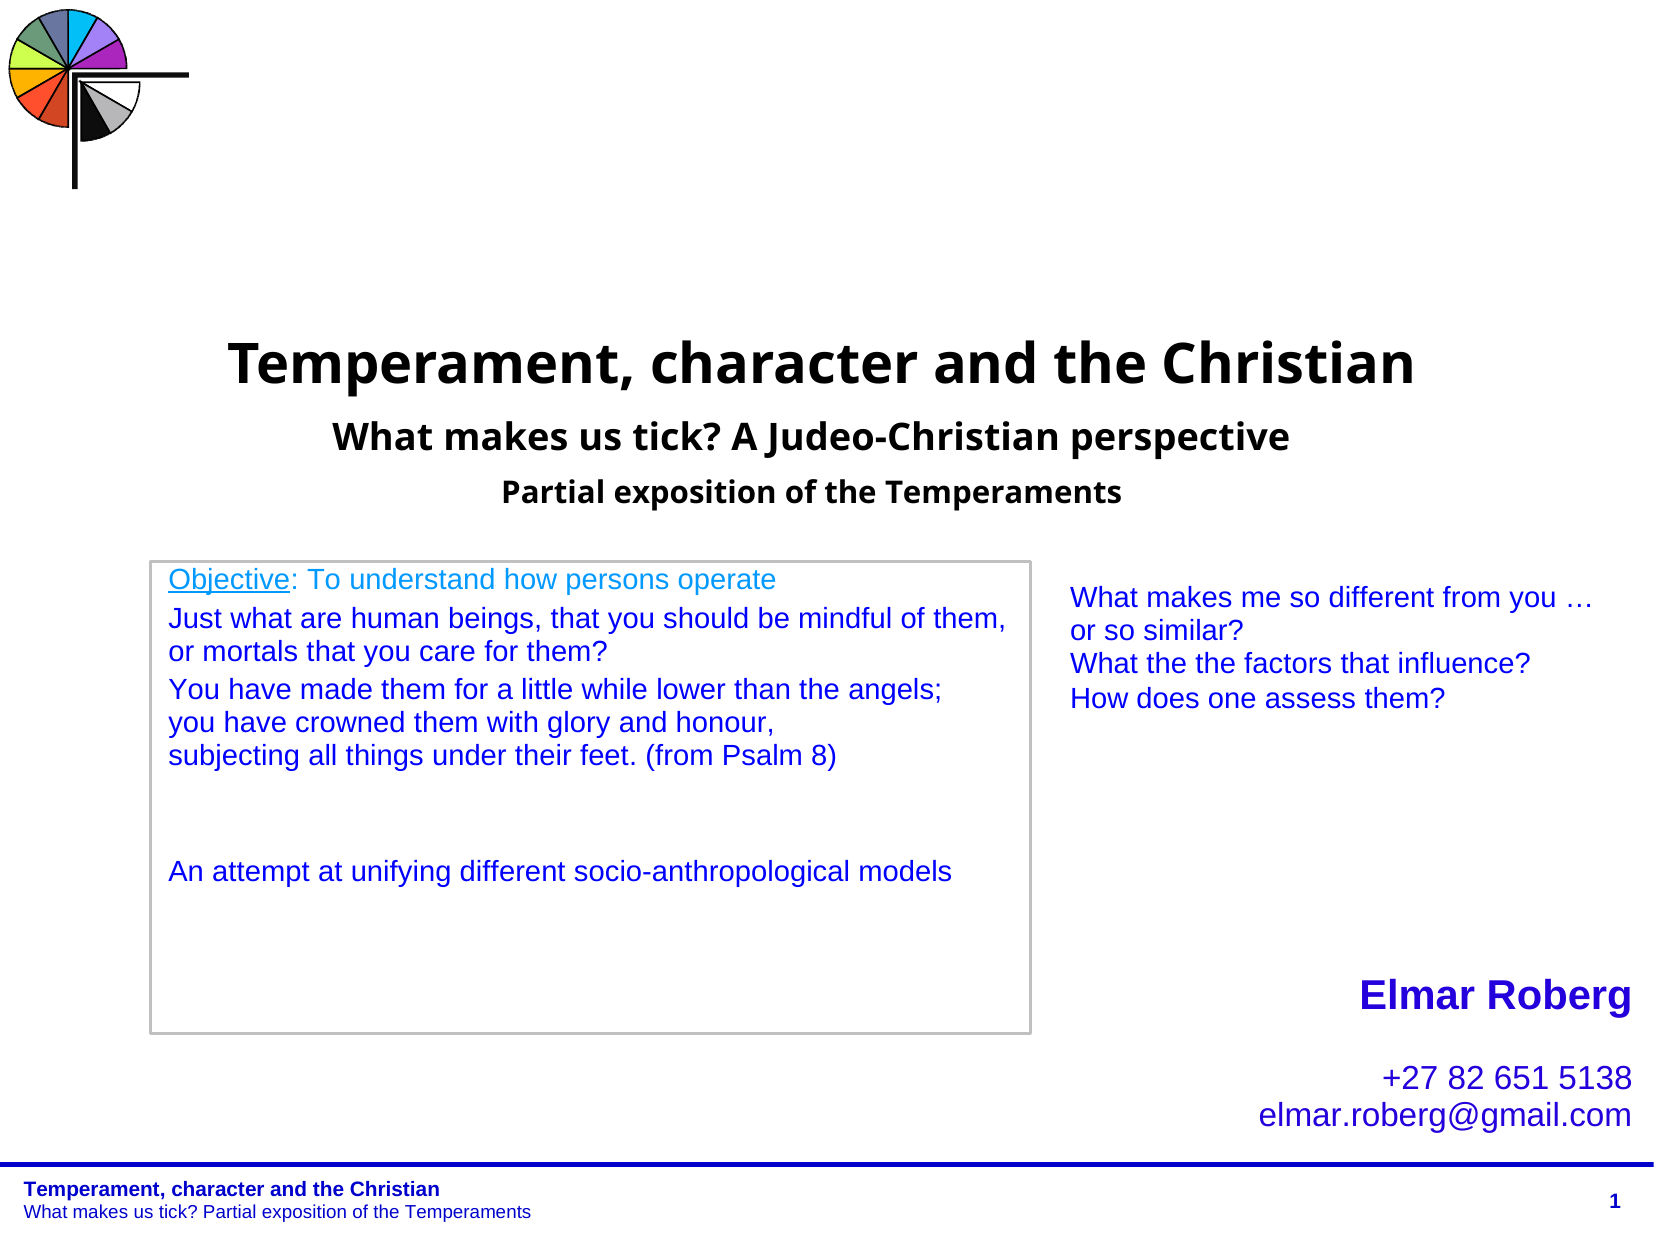

# Temperament, character and the Christian
What makes us tick? A Judeo-Christian perspective
Partial exposition of the Temperaments
Objective: To understand how persons operate
Just what are human beings, that you should be mindful of them, or mortals that you care for them?
You have made them for a little while lower than the angels;
you have crowned them with glory and honour,
subjecting all things under their feet. (from Psalm 8)
An attempt at unifying different socio-anthropological models
What makes me so different from you … or so similar?
What the the factors that influence?
How does one assess them?
Elmar Roberg
+27 82 651 5138
elmar.roberg@gmail.com
1